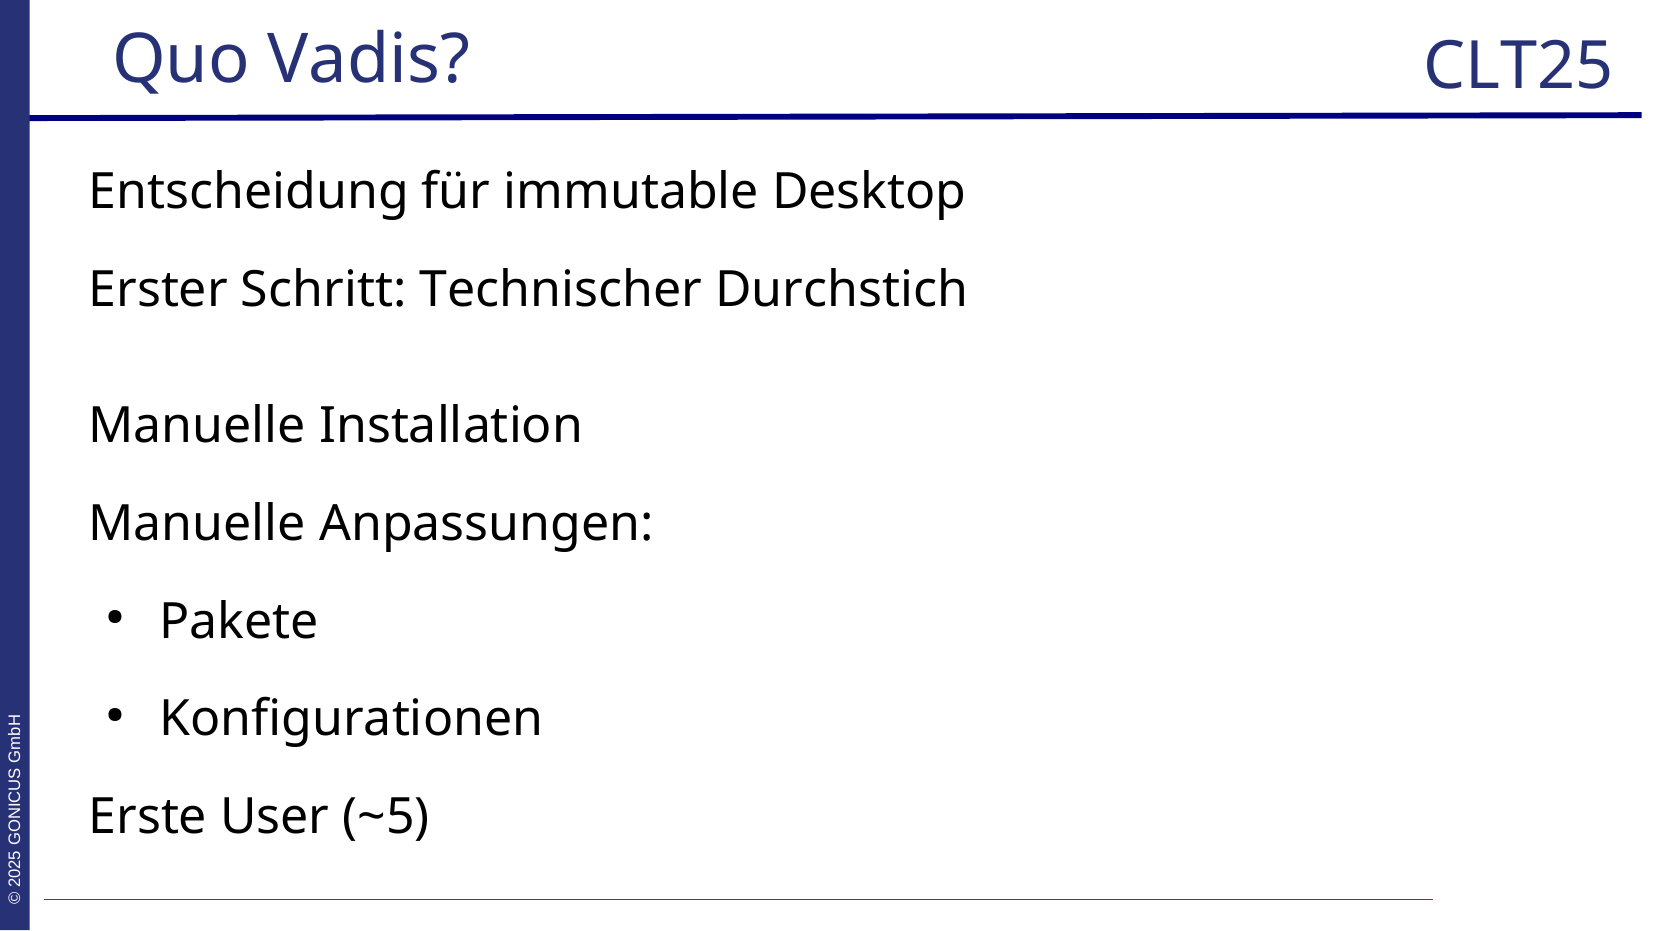

# Quo Vadis?
Entscheidung für immutable Desktop
Erster Schritt: Technischer Durchstich
Manuelle Installation
Manuelle Anpassungen:
Pakete
Konfigurationen
Erste User (~5)